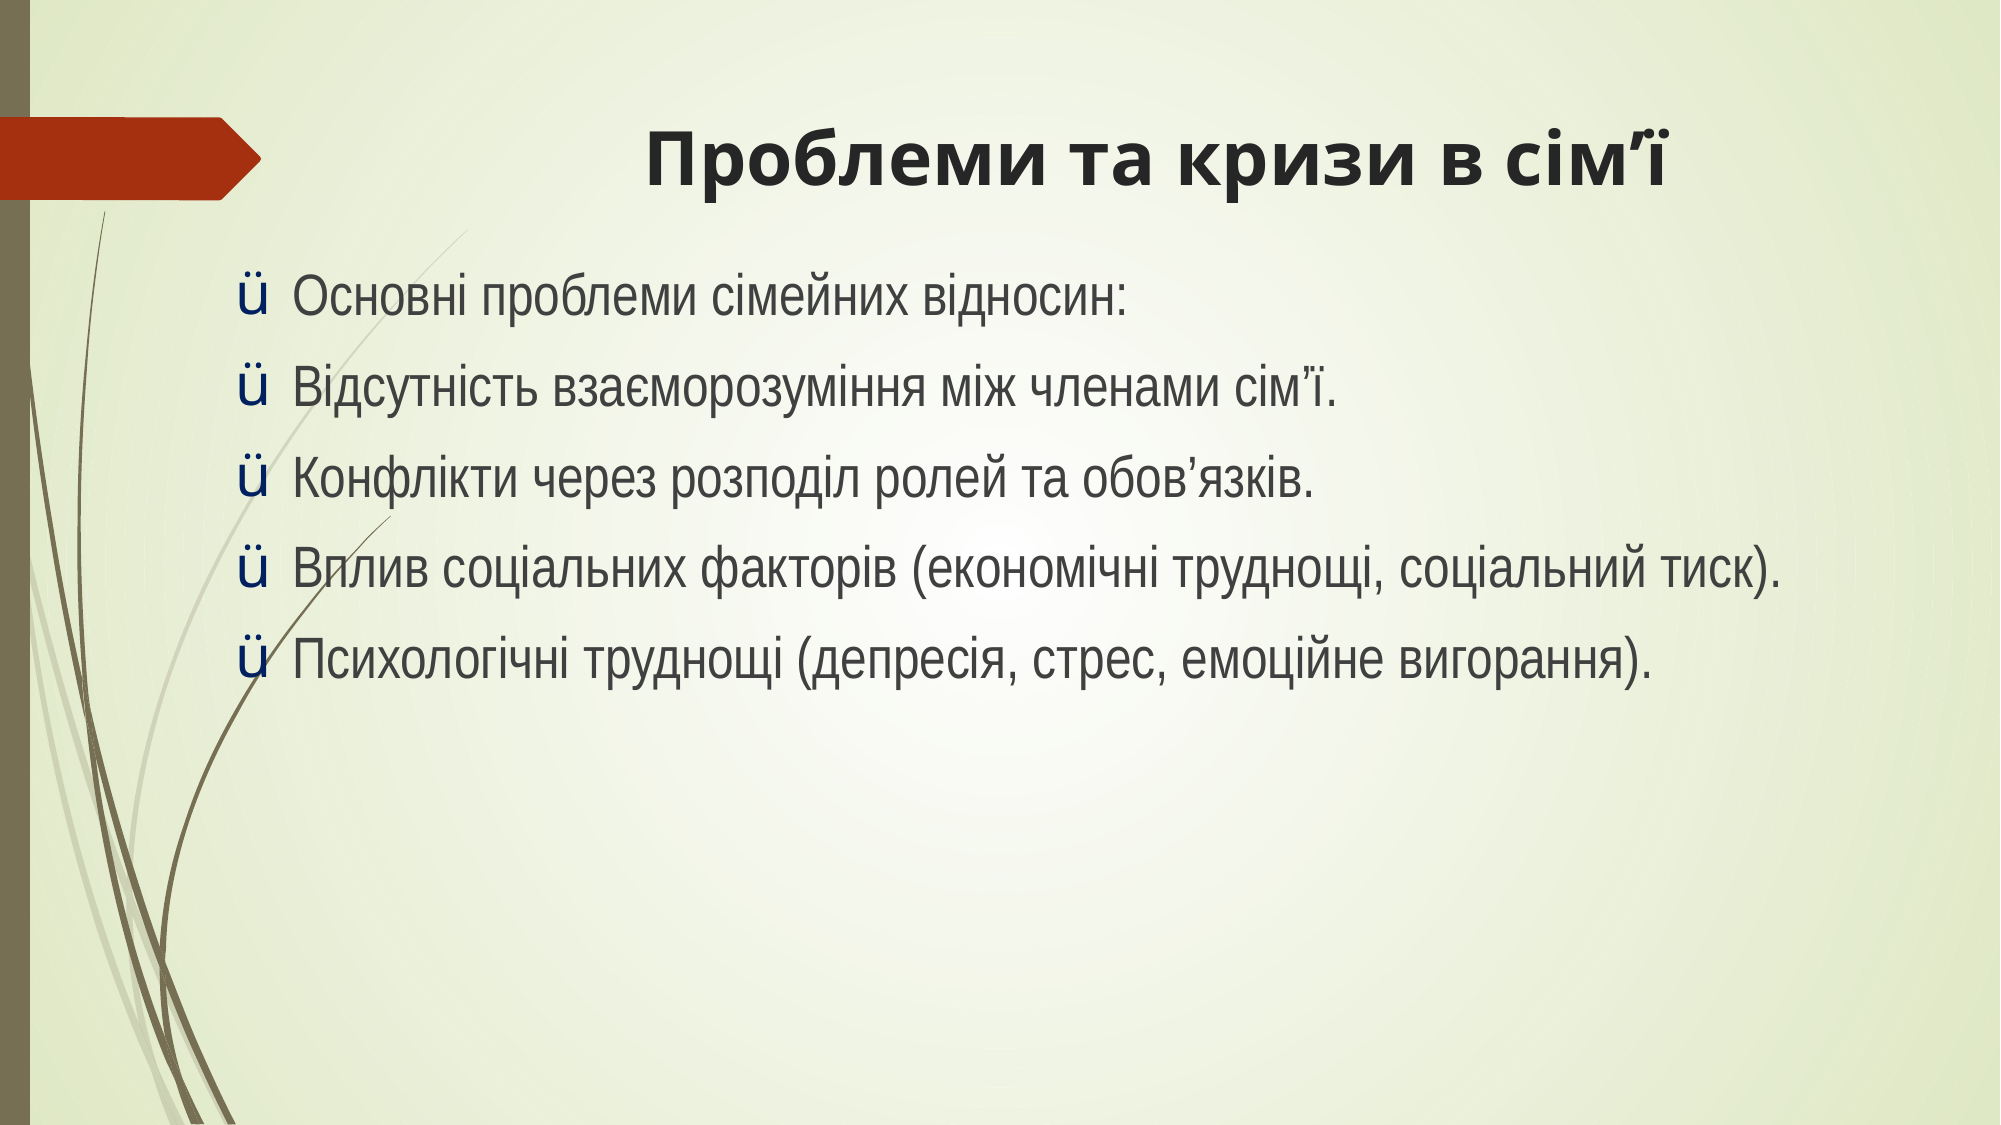

# Проблеми та кризи в сім’ї
Основні проблеми сімейних відносин:
Відсутність взаєморозуміння між членами сім’ї.
Конфлікти через розподіл ролей та обов’язків.
Вплив соціальних факторів (економічні труднощі, соціальний тиск).
Психологічні труднощі (депресія, стрес, емоційне вигорання).